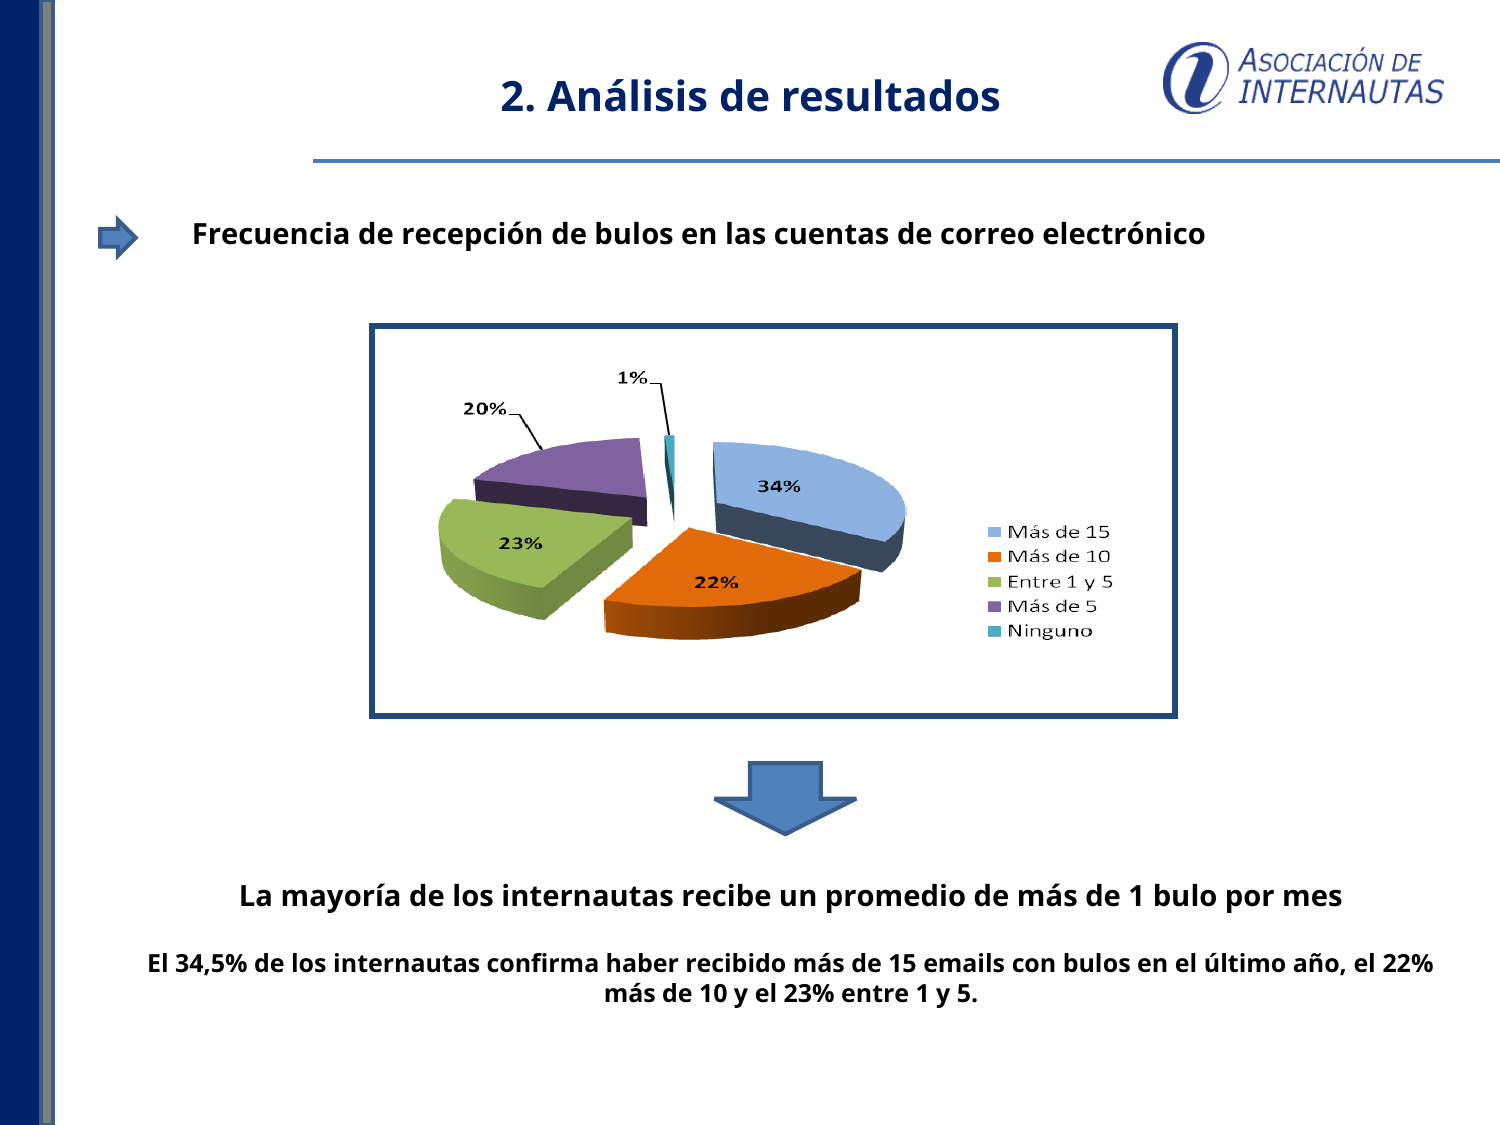

# 2. Análisis de resultados
Frecuencia de recepción de bulos en las cuentas de correo electrónico
La mayoría de los internautas recibe un promedio de más de 1 bulo por mes
El 34,5% de los internautas confirma haber recibido más de 15 emails con bulos en el último año, el 22% más de 10 y el 23% entre 1 y 5.